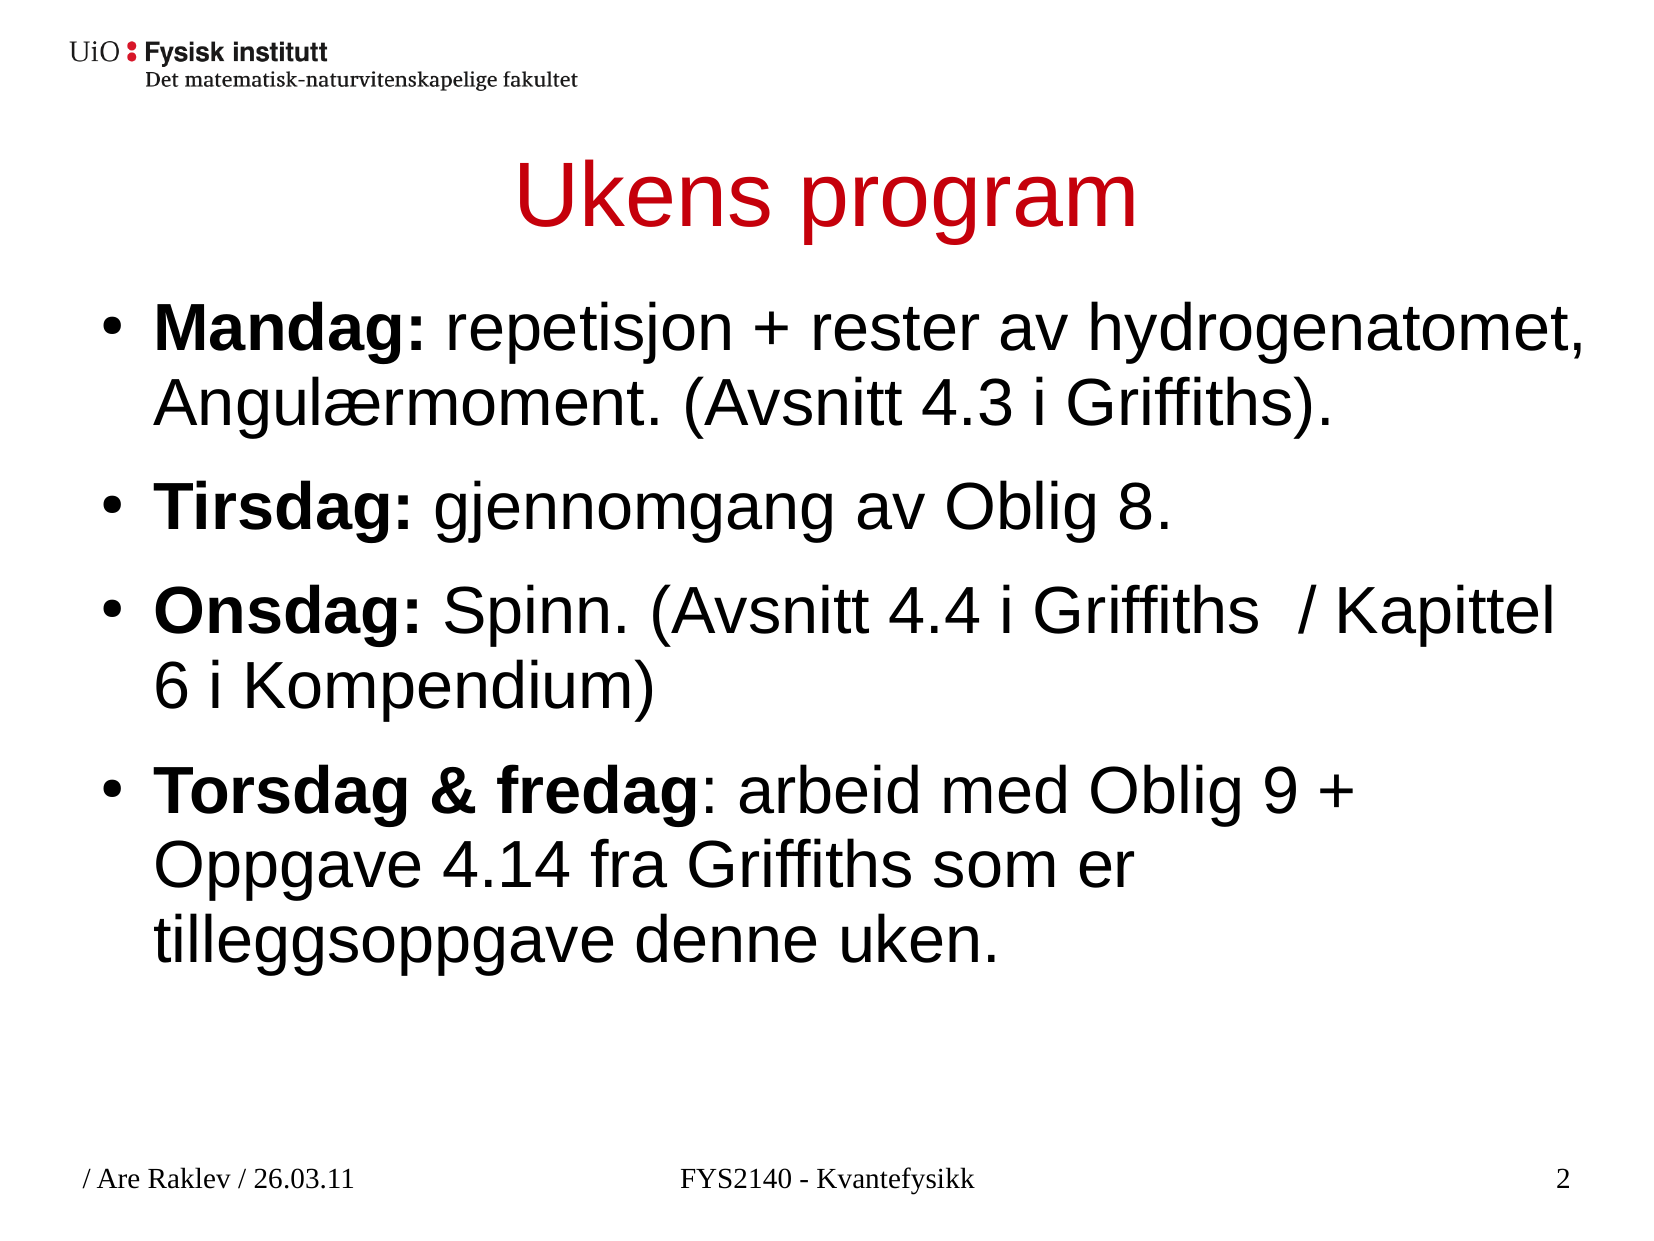

# Ukens program
Mandag: repetisjon + rester av hydrogenatomet, Angulærmoment. (Avsnitt 4.3 i Griffiths).
Tirsdag: gjennomgang av Oblig 8.
Onsdag: Spinn. (Avsnitt 4.4 i Griffiths / Kapittel 6 i Kompendium)
Torsdag & fredag: arbeid med Oblig 9 + Oppgave 4.14 fra Griffiths som er tilleggsoppgave denne uken.
/ Are Raklev / 26.03.11
FYS2140 - Kvantefysikk
2